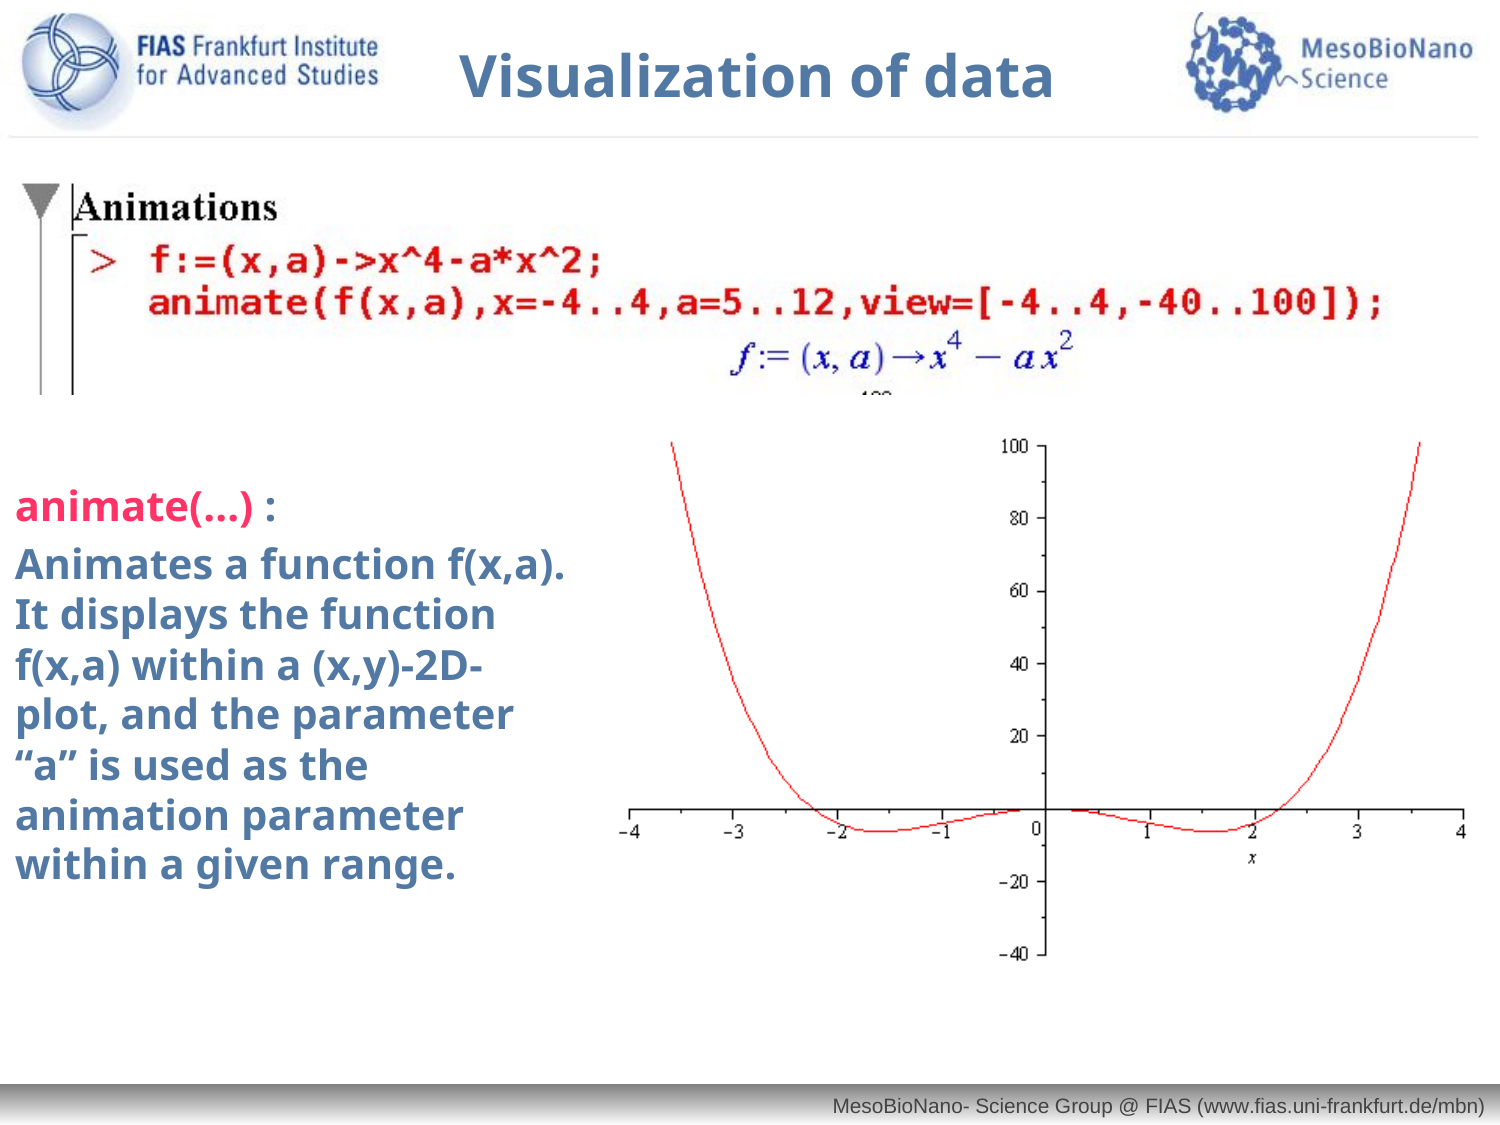

# Visualization of data
animate(...) :
Animates a function f(x,a). It displays the function f(x,a) within a (x,y)-2D-plot, and the parameter “a” is used as the animation parameter within a given range.